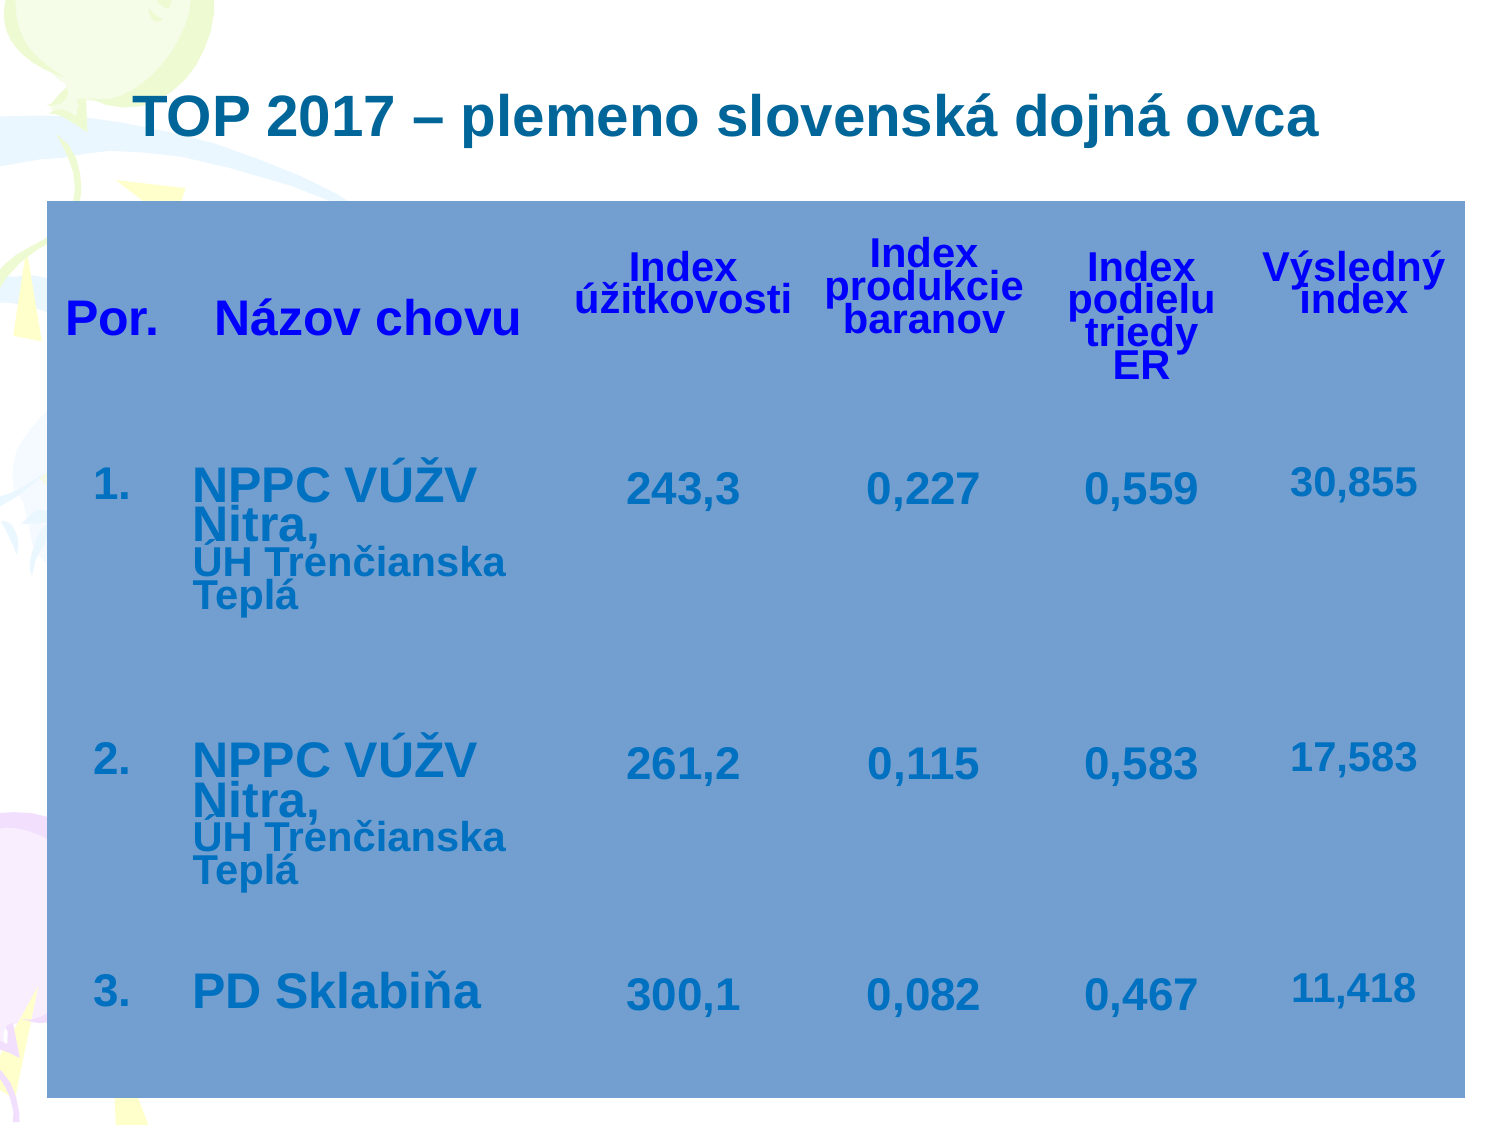

TOP 2017 – plemeno slovenská dojná ovca
| Por. | Názov chovu | Index úžitkovosti | Index produkcie baranov | Index podielu triedy ER | Výsledný index |
| --- | --- | --- | --- | --- | --- |
| 1. | NPPC VÚŽV Nitra, ÚH Trenčianska Teplá | 243,3 | 0,227 | 0,559 | 30,855 |
| 2. | NPPC VÚŽV Nitra, ÚH Trenčianska Teplá | 261,2 | 0,115 | 0,583 | 17,583 |
| 3. | PD Sklabiňa | 300,1 | 0,082 | 0,467 | 11,418 |